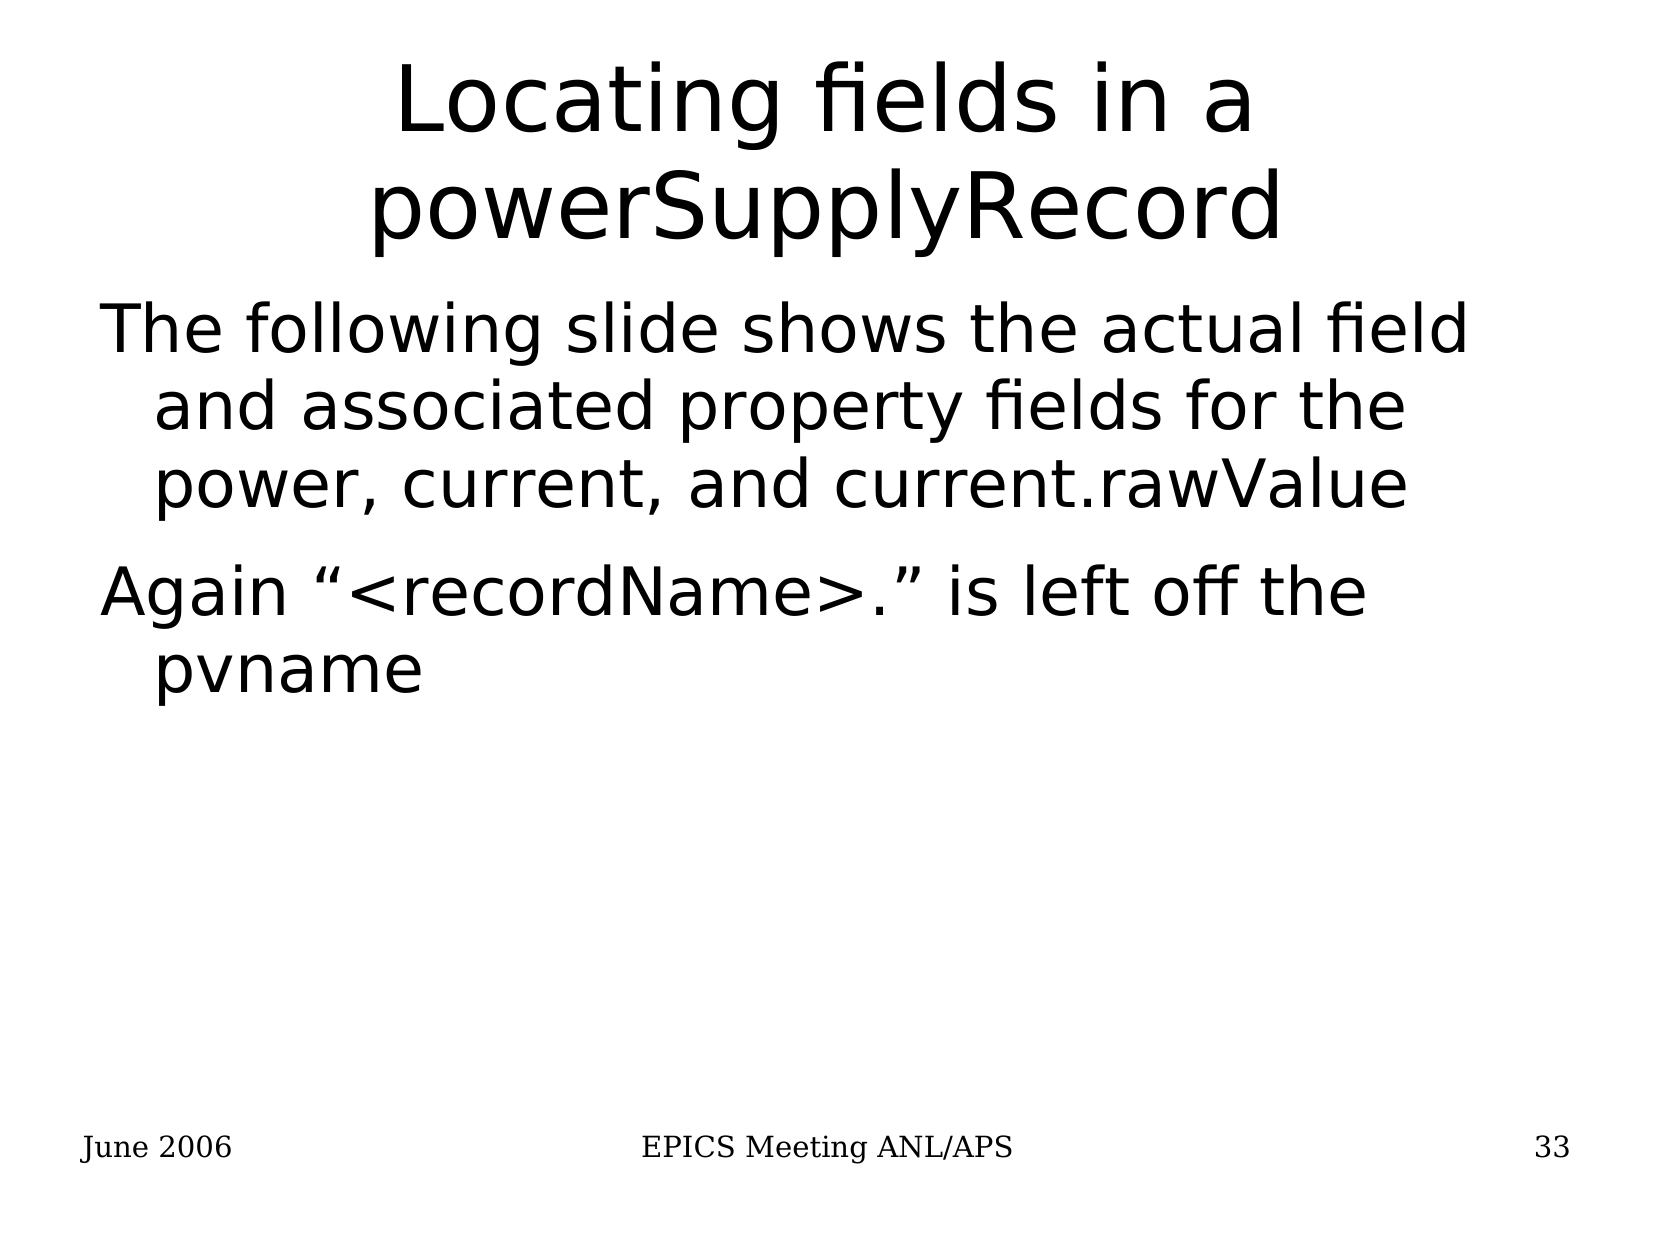

# Locating fields in a powerSupplyRecord
The following slide shows the actual field and associated property fields for the power, current, and current.rawValue
Again “<recordName>.” is left off the pvname
June 2006
EPICS Meeting ANL/APS
33